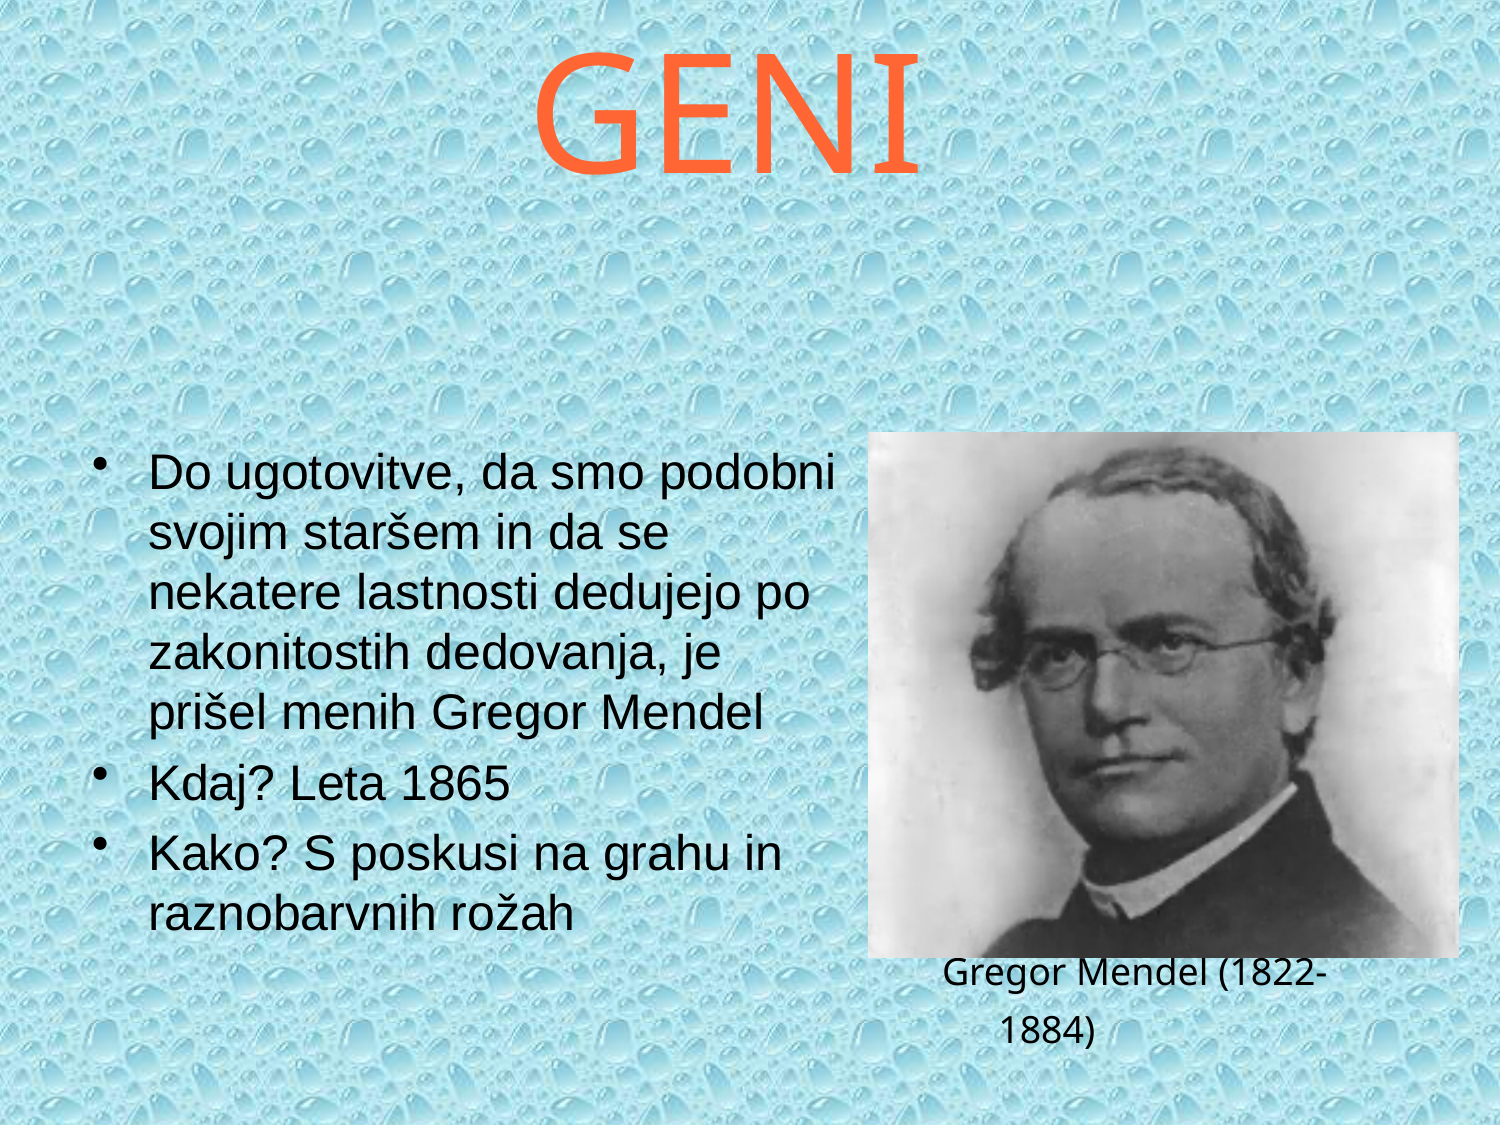

GENI
# Do ugotovitve, da smo podobni svojim staršem in da se nekatere lastnosti dedujejo po zakonitostih dedovanja, je prišel menih Gregor Mendel
Kdaj? Leta 1865
Kako? S poskusi na grahu in raznobarvnih rožah
Gregor Mendel (1822-1884)